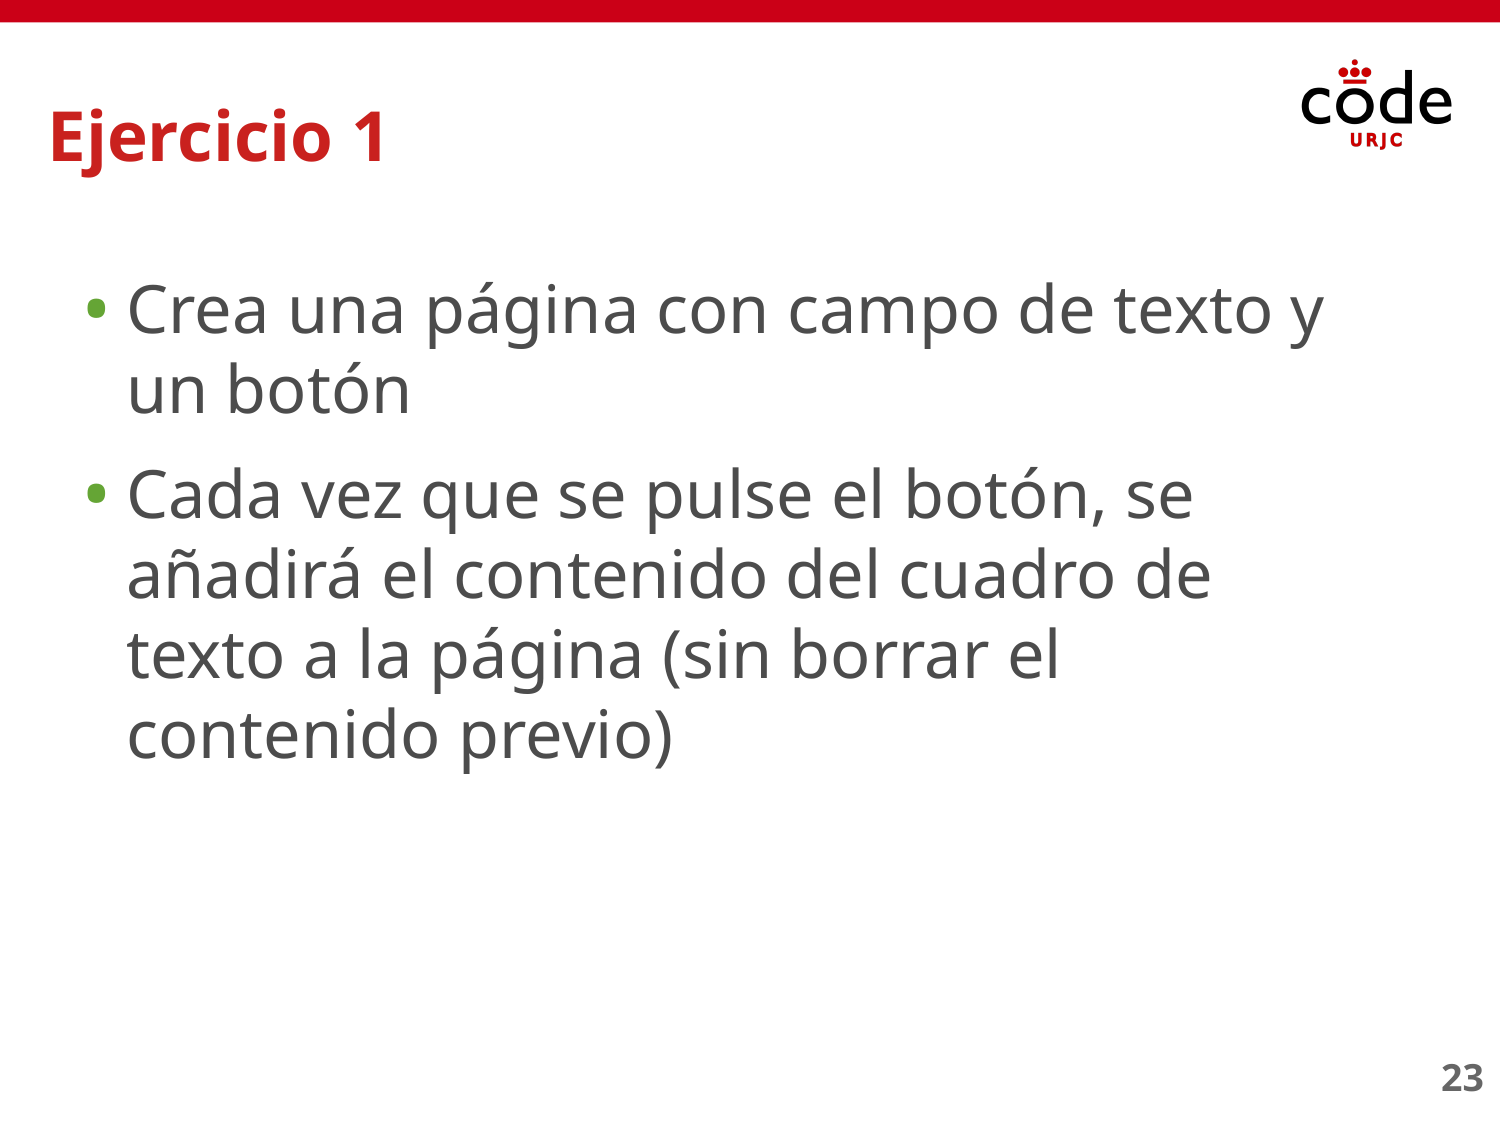

# Ejercicio 1
Crea una página con campo de texto y un botón
Cada vez que se pulse el botón, se añadirá el contenido del cuadro de texto a la página (sin borrar el contenido previo)